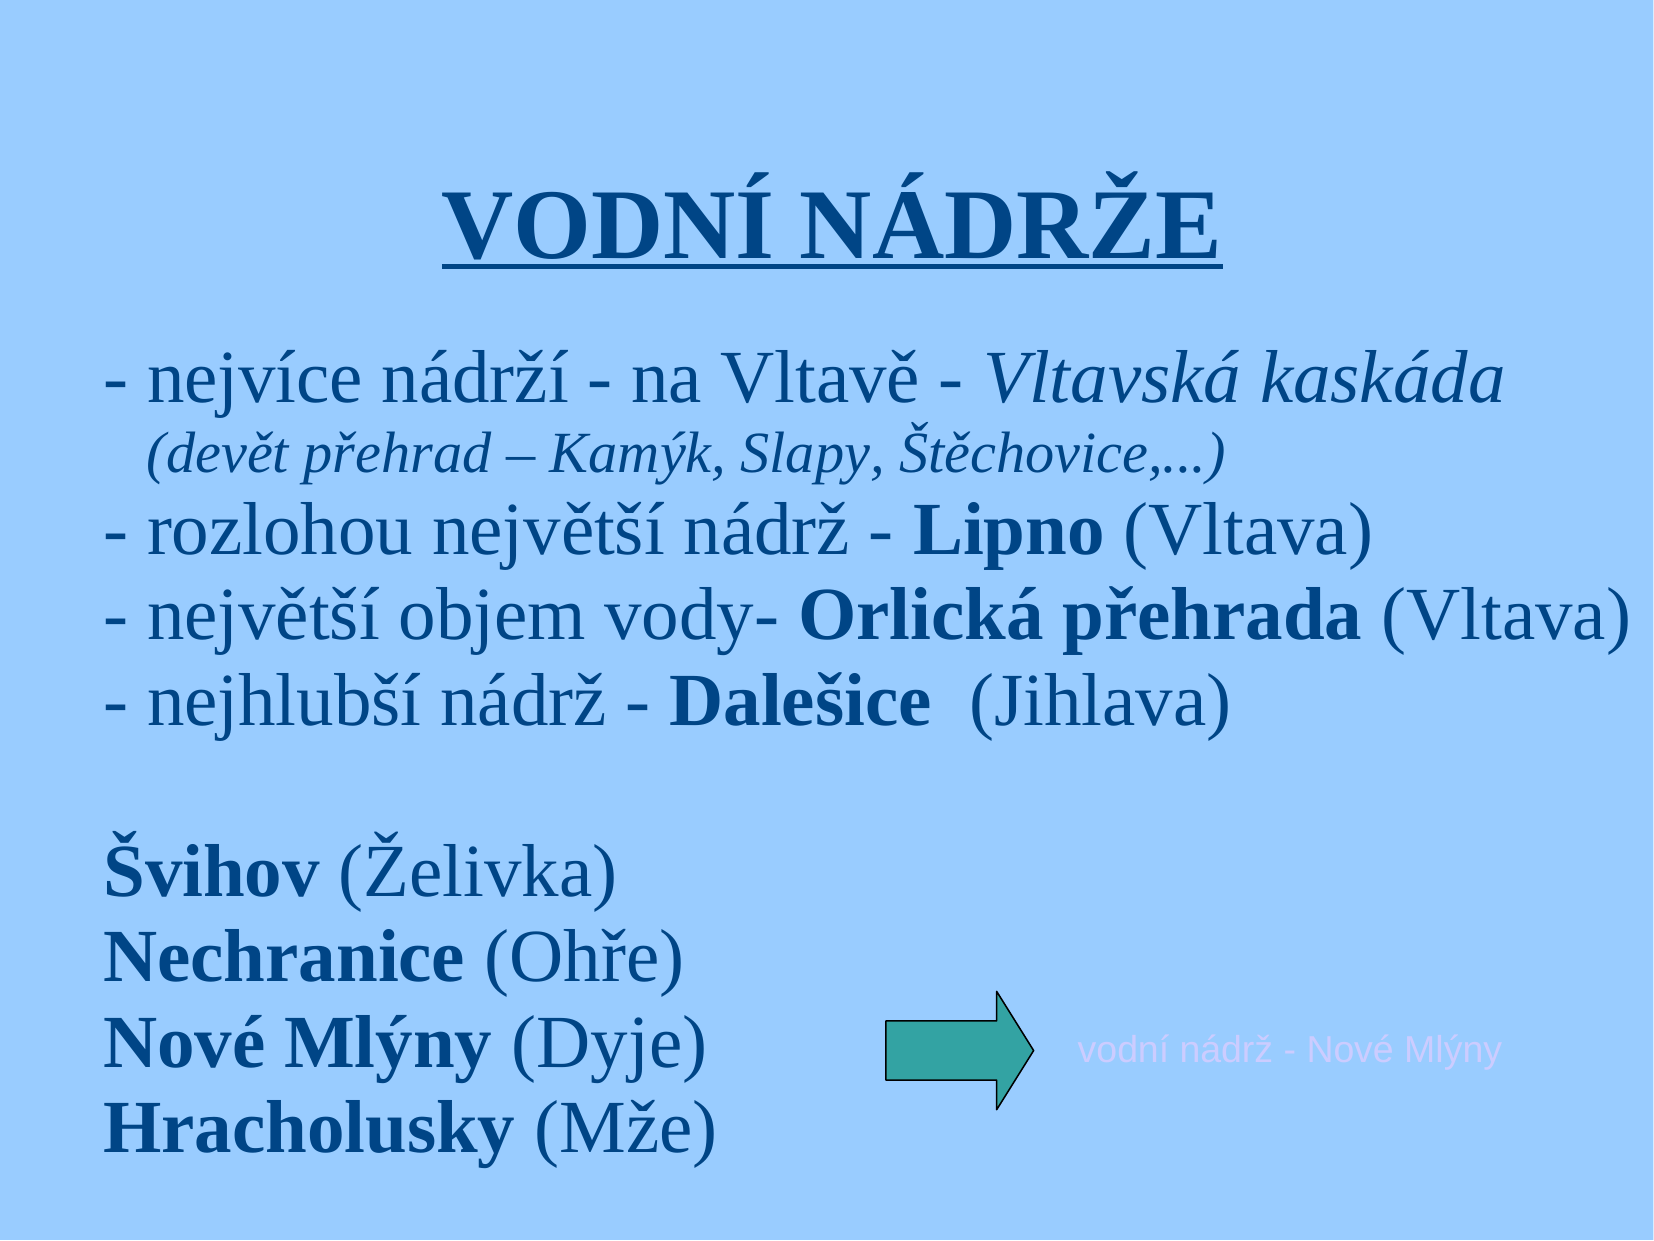

VODNÍ NÁDRŽE
- nejvíce nádrží - na Vltavě - Vltavská kaskáda
 (devět přehrad – Kamýk, Slapy, Štěchovice,...)
- rozlohou největší nádrž - Lipno (Vltava)
- největší objem vody- Orlická přehrada (Vltava)
- nejhlubší nádrž - Dalešice (Jihlava)
Švihov (Želivka)
Nechranice (Ohře)
Nové Mlýny (Dyje)
Hracholusky (Mže)
vodní nádrž - Nové Mlýny